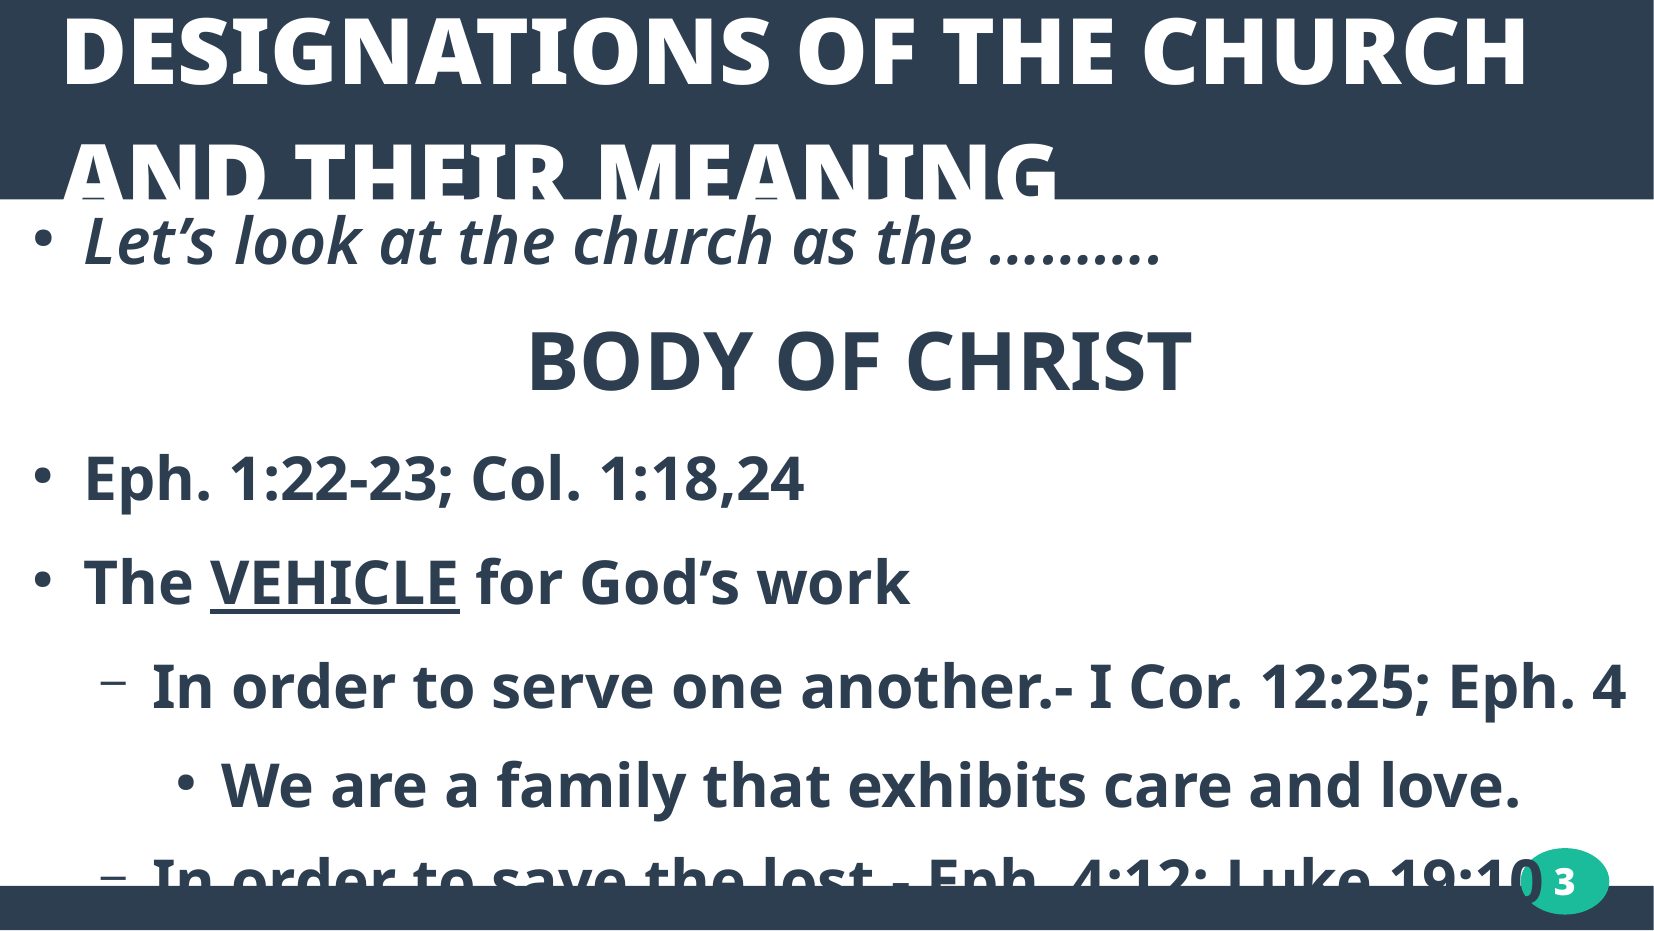

# DESIGNATIONS OF THE CHURCH AND THEIR MEANING
Let’s look at the church as the ……….
BODY OF CHRIST
Eph. 1:22-23; Col. 1:18,24
The VEHICLE for God’s work
In order to serve one another.- I Cor. 12:25; Eph. 4
We are a family that exhibits care and love.
In order to save the lost.- Eph. 4:12; Luke 19:10
3